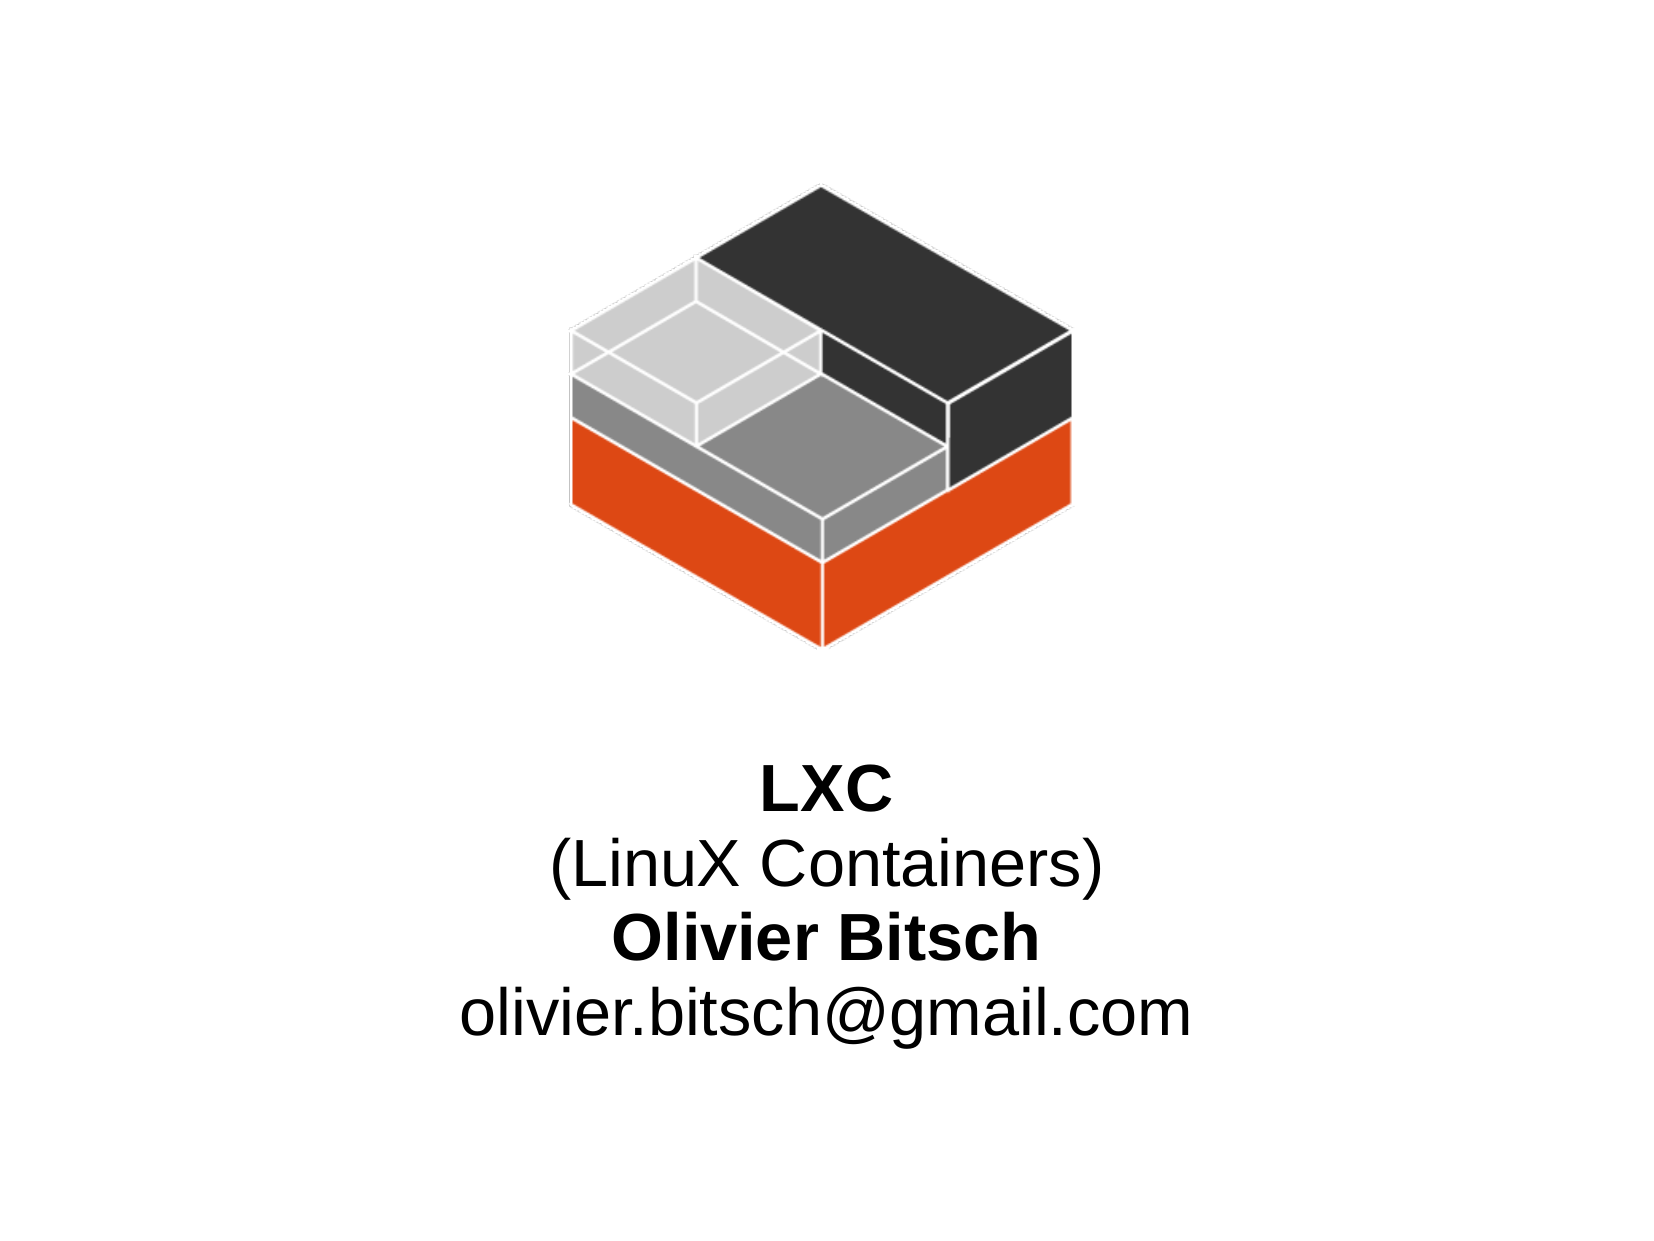

# LXC
(LinuX Containers)
Olivier Bitsch
olivier.bitsch@gmail.com